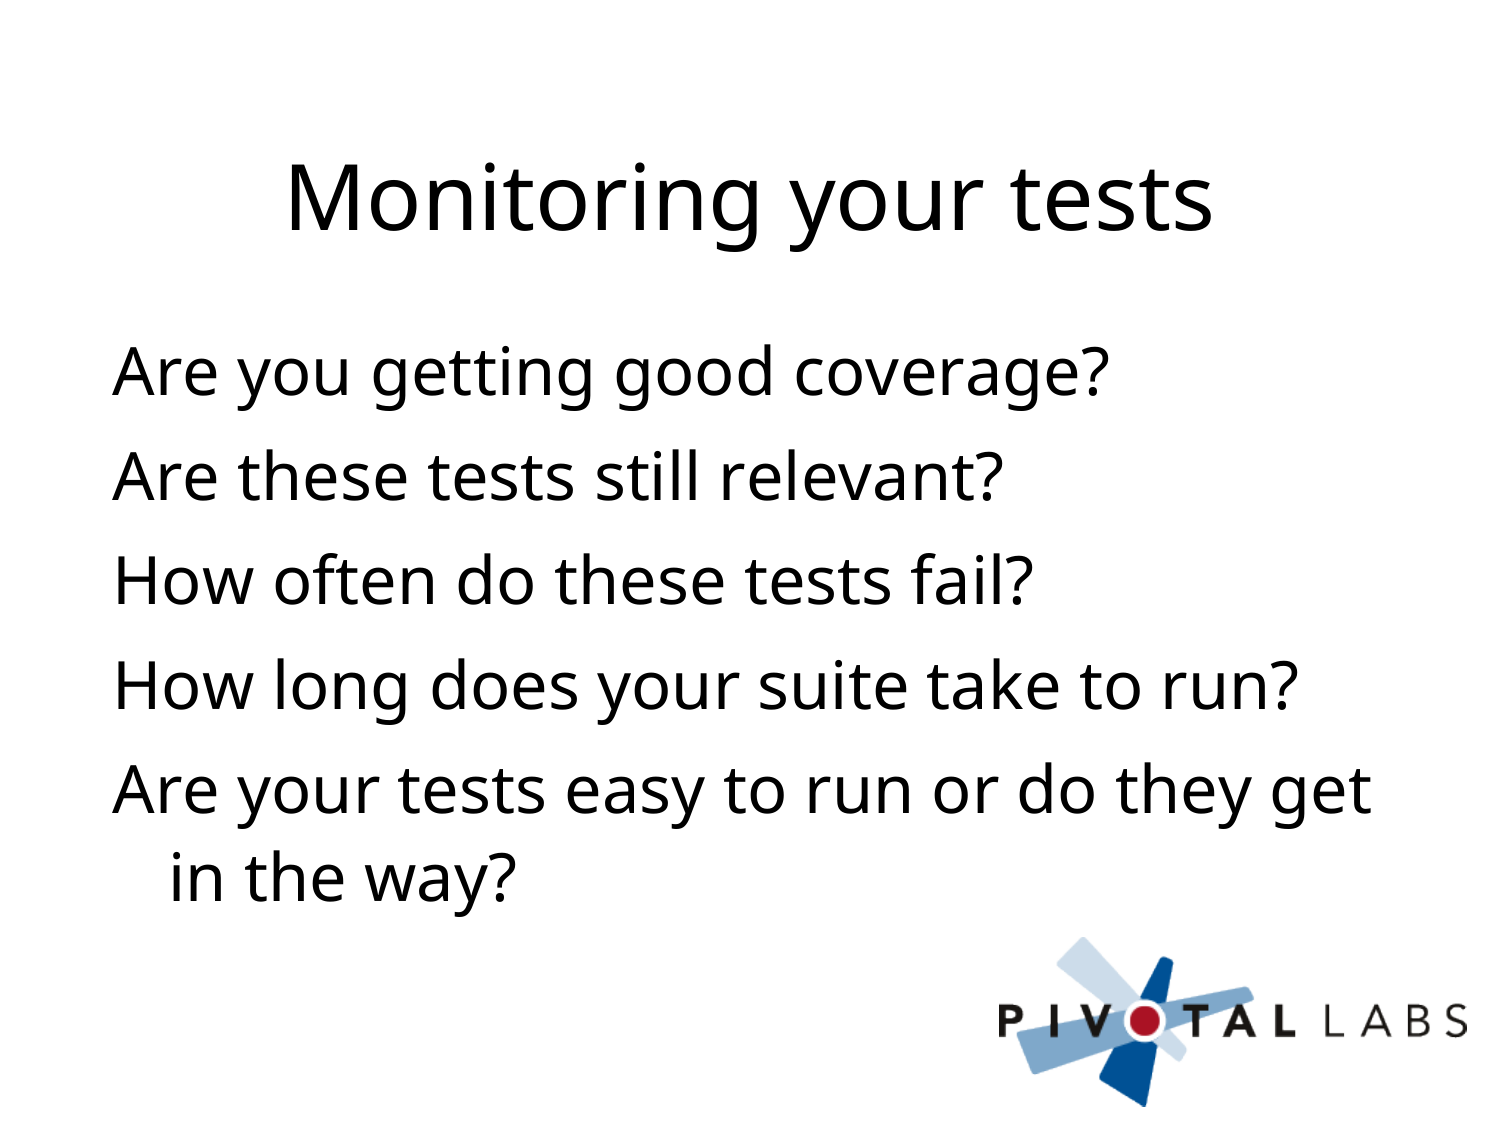

# Monitoring your tests
Are you getting good coverage?
Are these tests still relevant?
How often do these tests fail?
How long does your suite take to run?
Are your tests easy to run or do they get in the way?